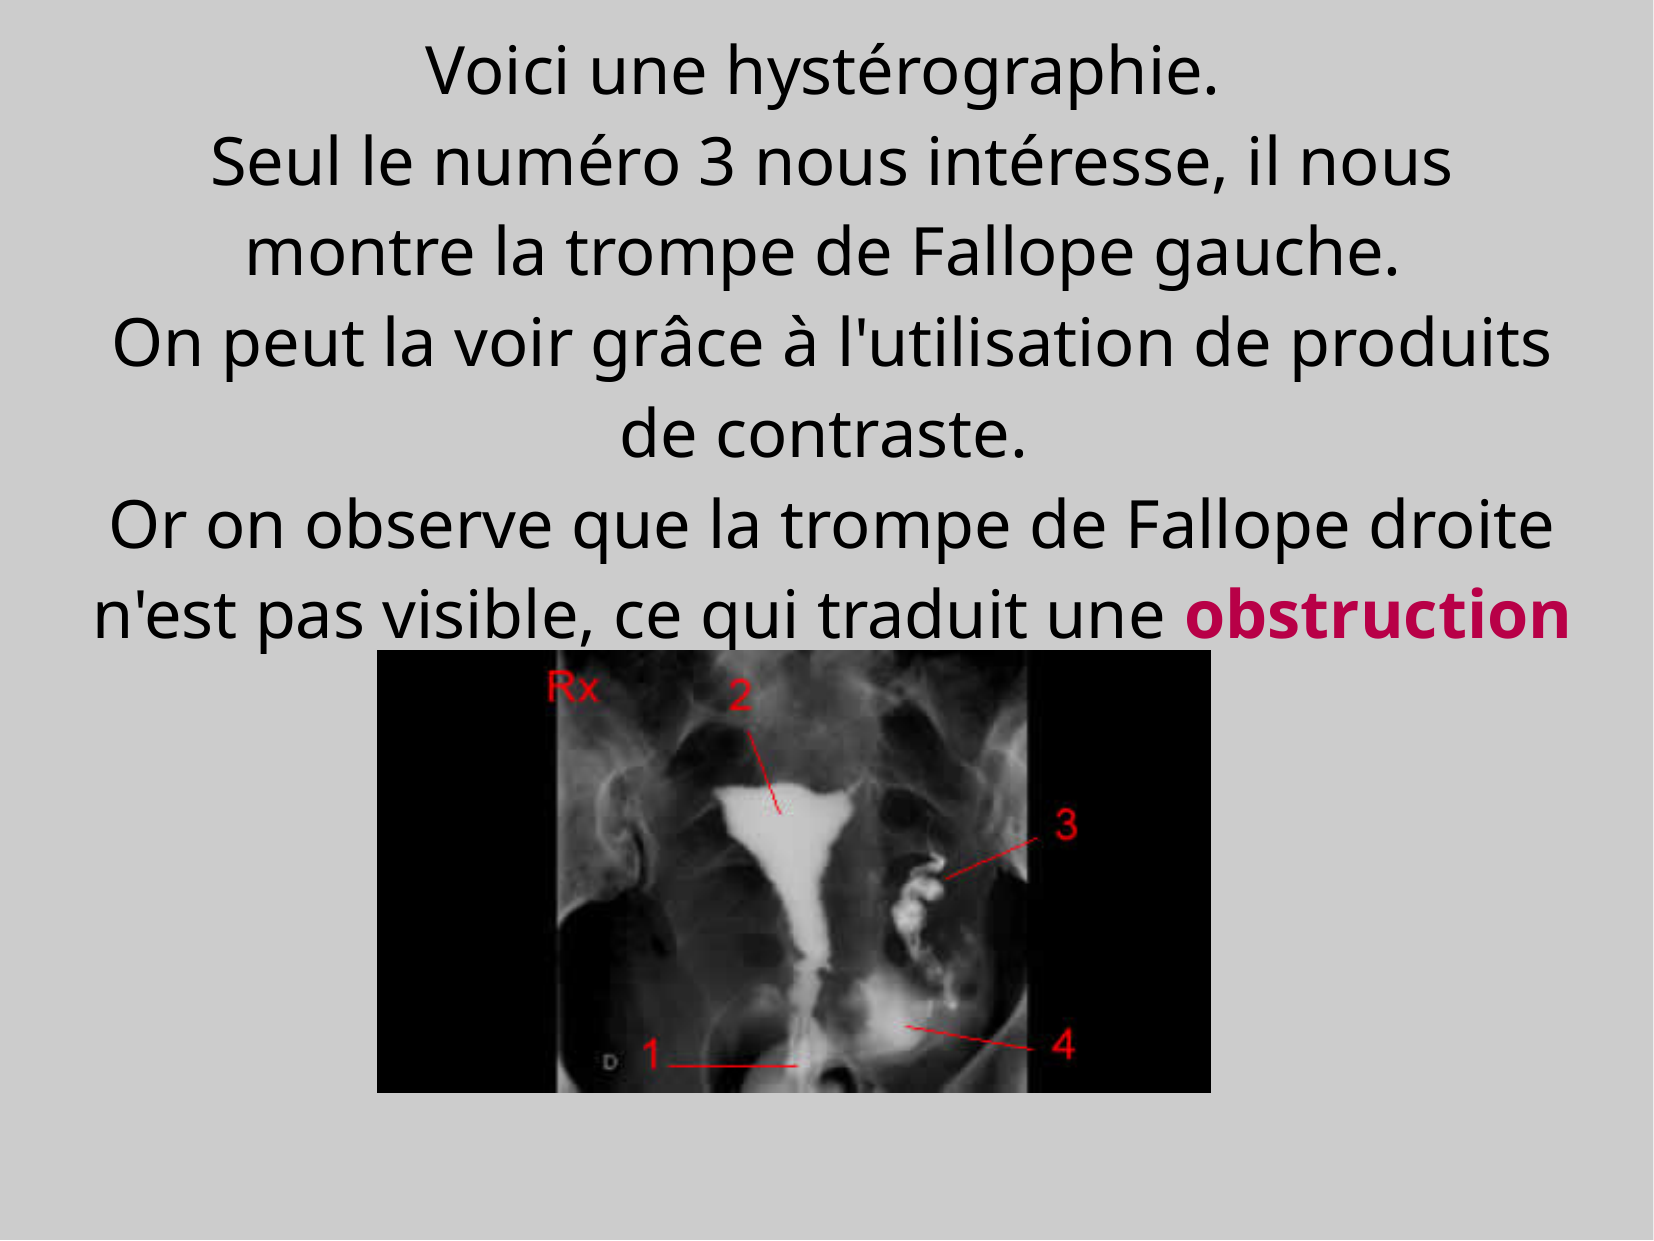

Voici une hystérographie.
Seul le numéro 3 nous intéresse, il nous montre la trompe de Fallope gauche.
On peut la voir grâce à l'utilisation de produits de contraste.
Or on observe que la trompe de Fallope droite n'est pas visible, ce qui traduit une obstruction tubaire.
#